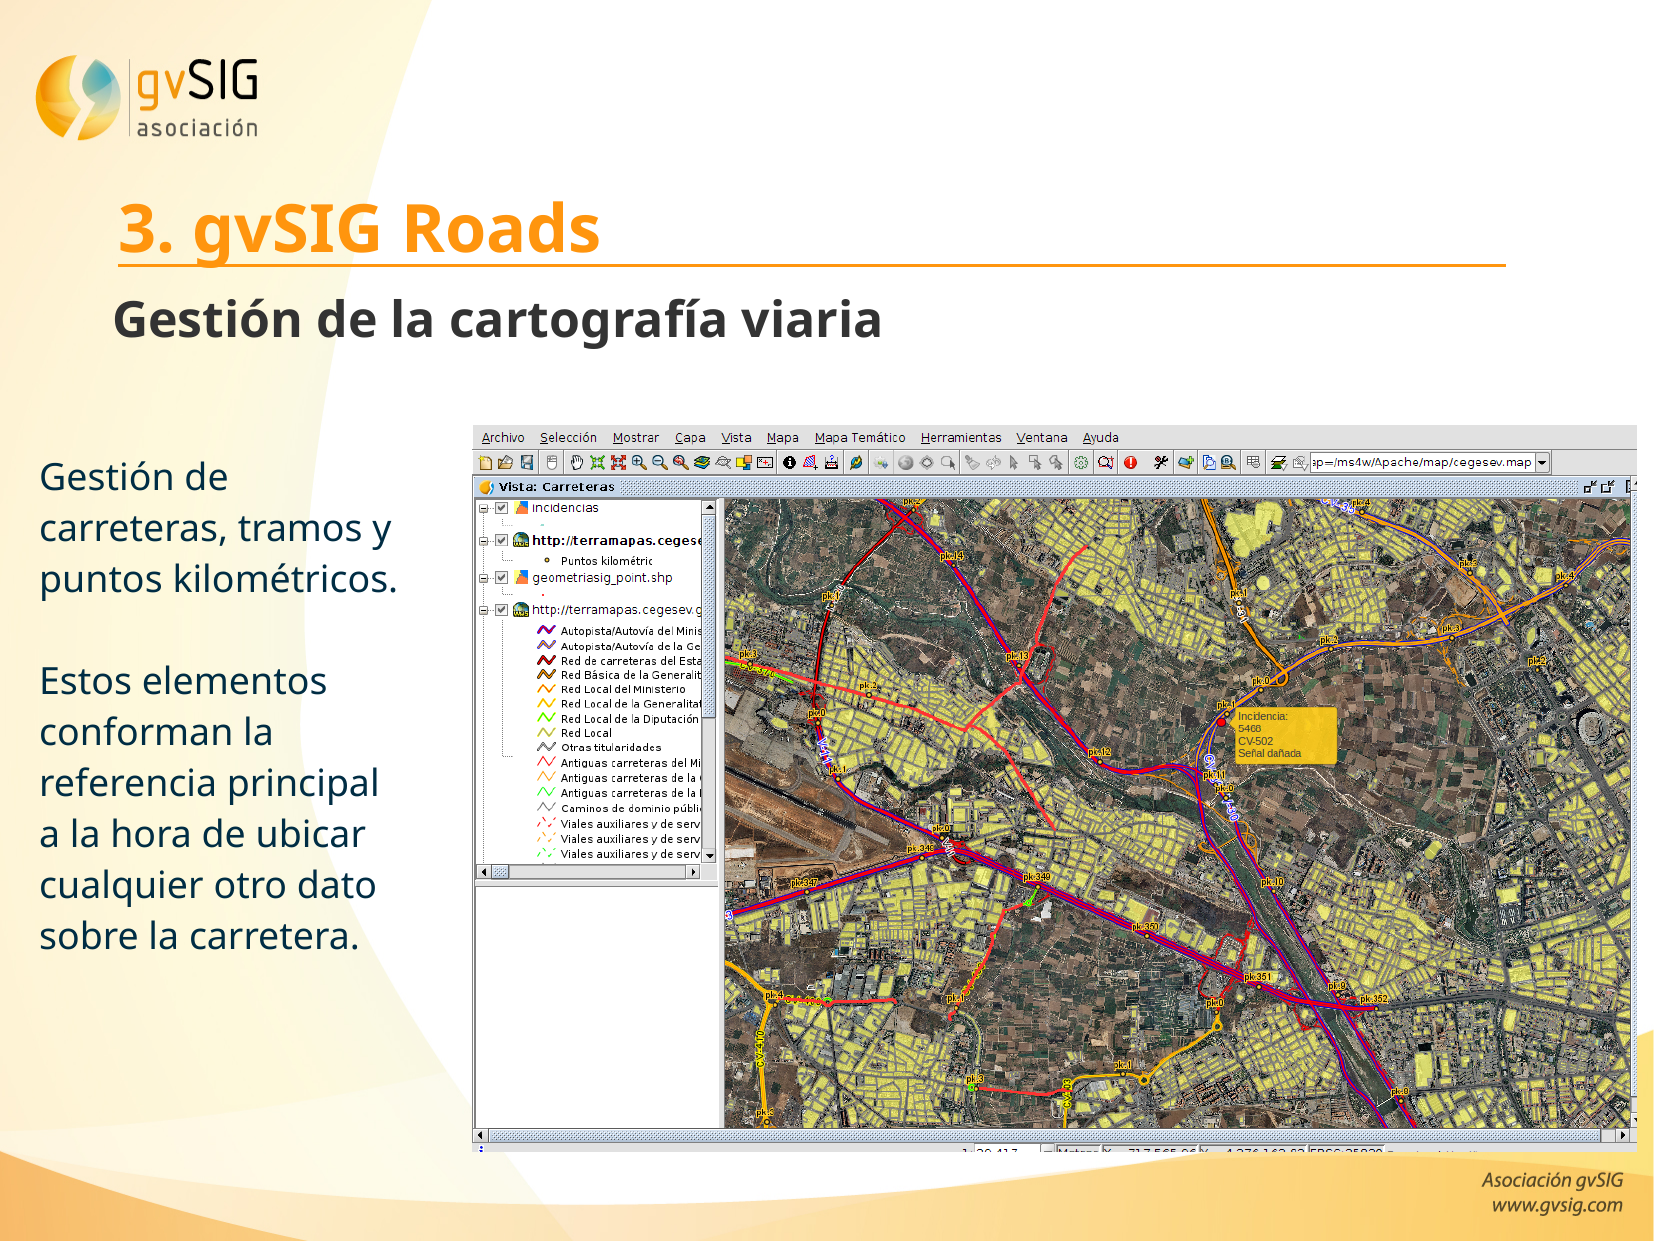

3. gvSIG Roads
# Gestión de la cartografía viaria
Gestión de carreteras, tramos y puntos kilométricos.
Estos elementos conforman la referencia principal a la hora de ubicar cualquier otro dato sobre la carretera.